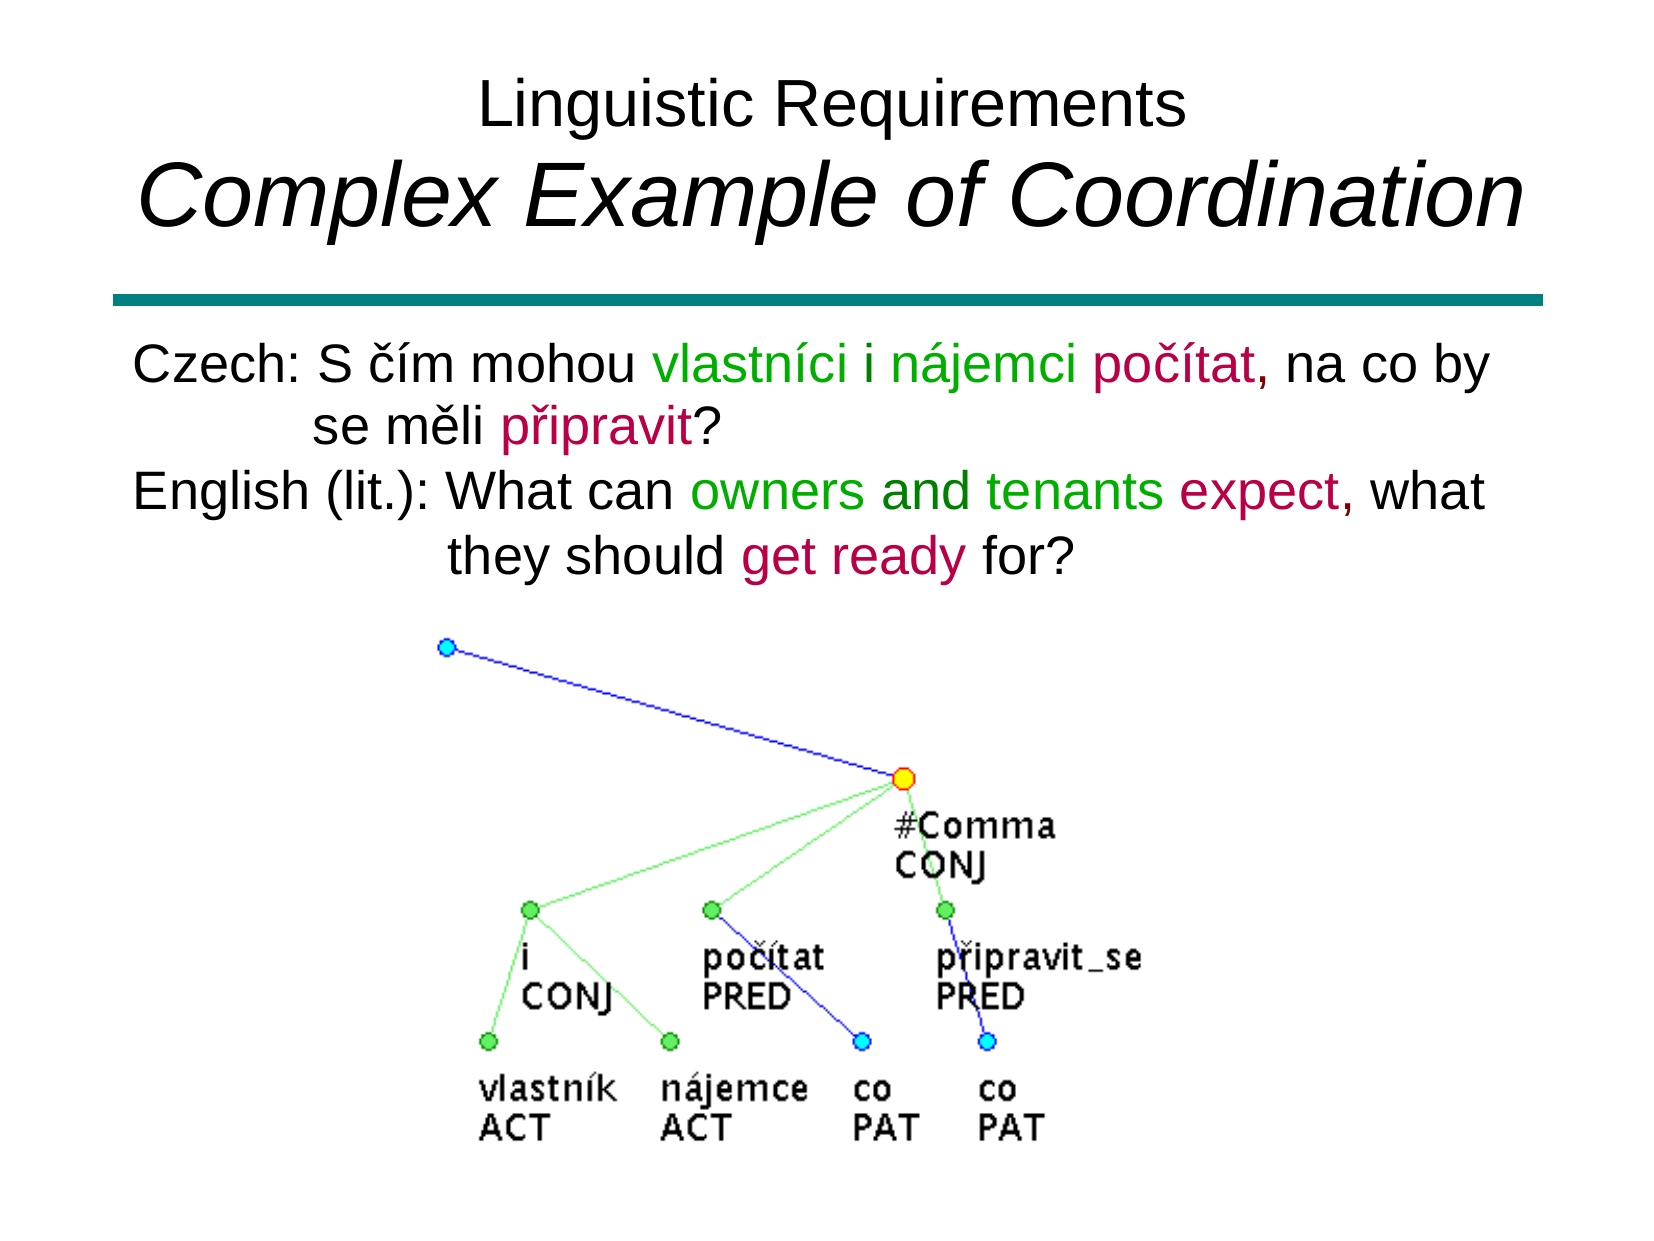

# Linguistic Requirements Complex Example of Coordination
Czech: S čím mohou vlastníci i nájemci počítat, na co by
 se měli připravit?
English (lit.): What can owners and tenants expect, what
 they should get ready for?